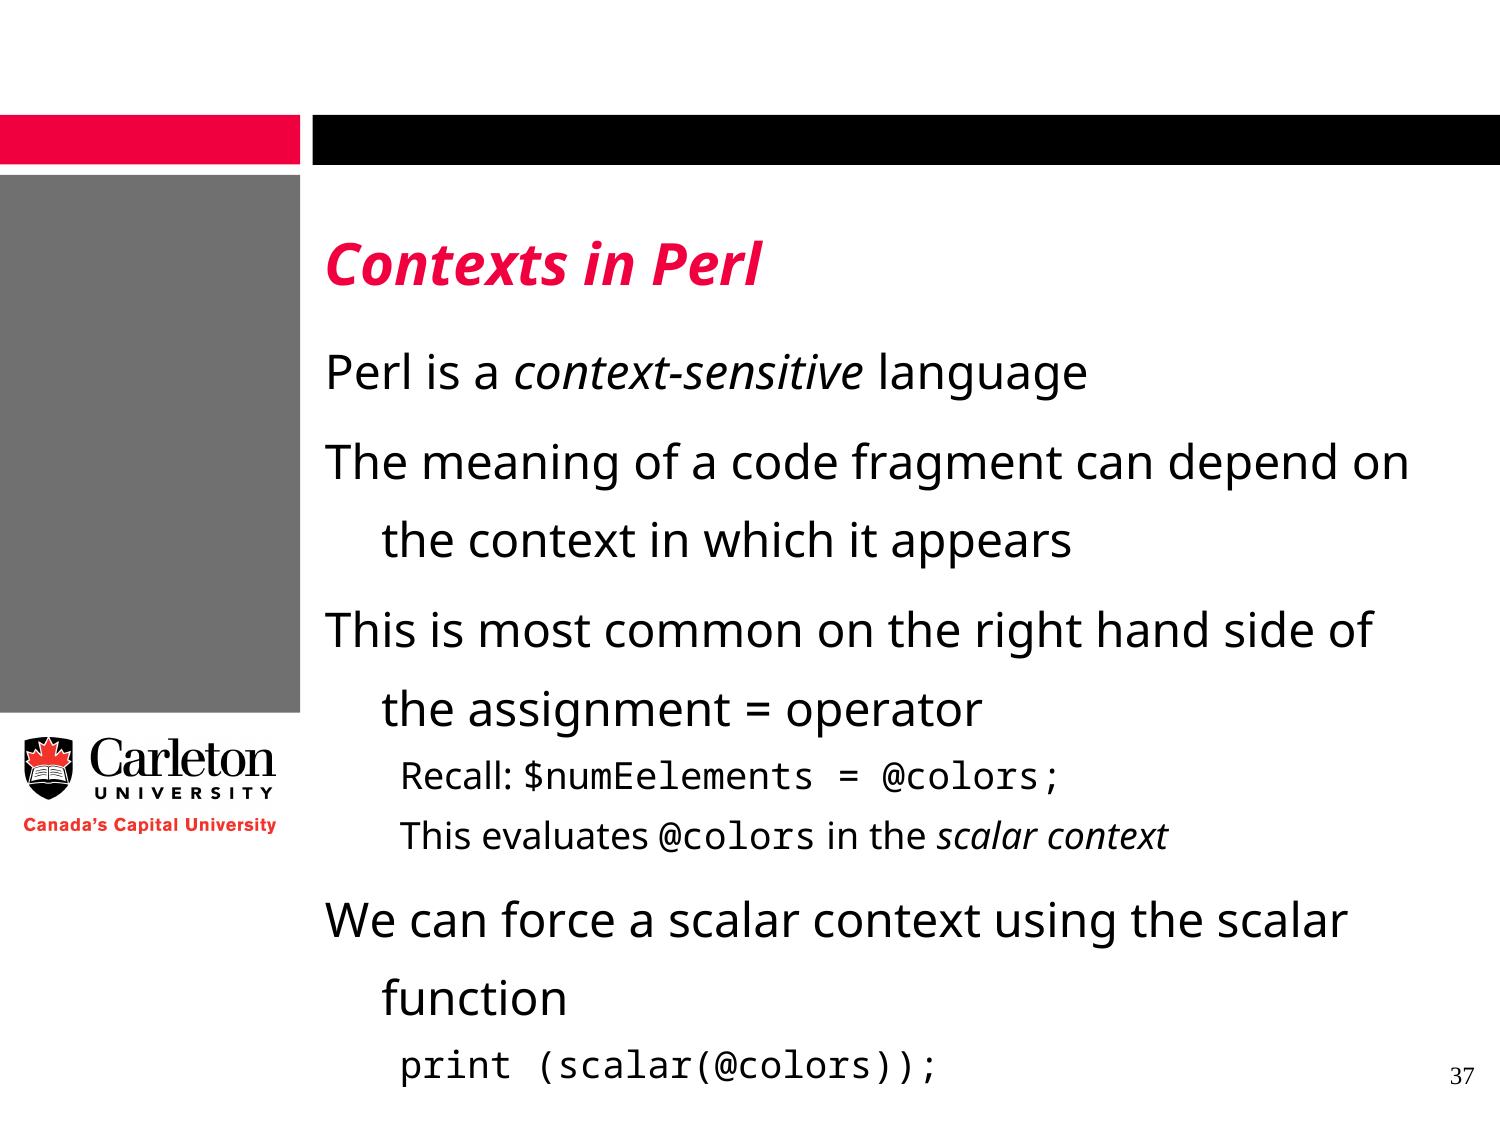

# Contexts in Perl
Perl is a context-sensitive language
The meaning of a code fragment can depend on the context in which it appears
This is most common on the right hand side of the assignment = operator
Recall: $numEelements = @colors;
This evaluates @colors in the scalar context
We can force a scalar context using the scalar function
print (scalar(@colors));
37